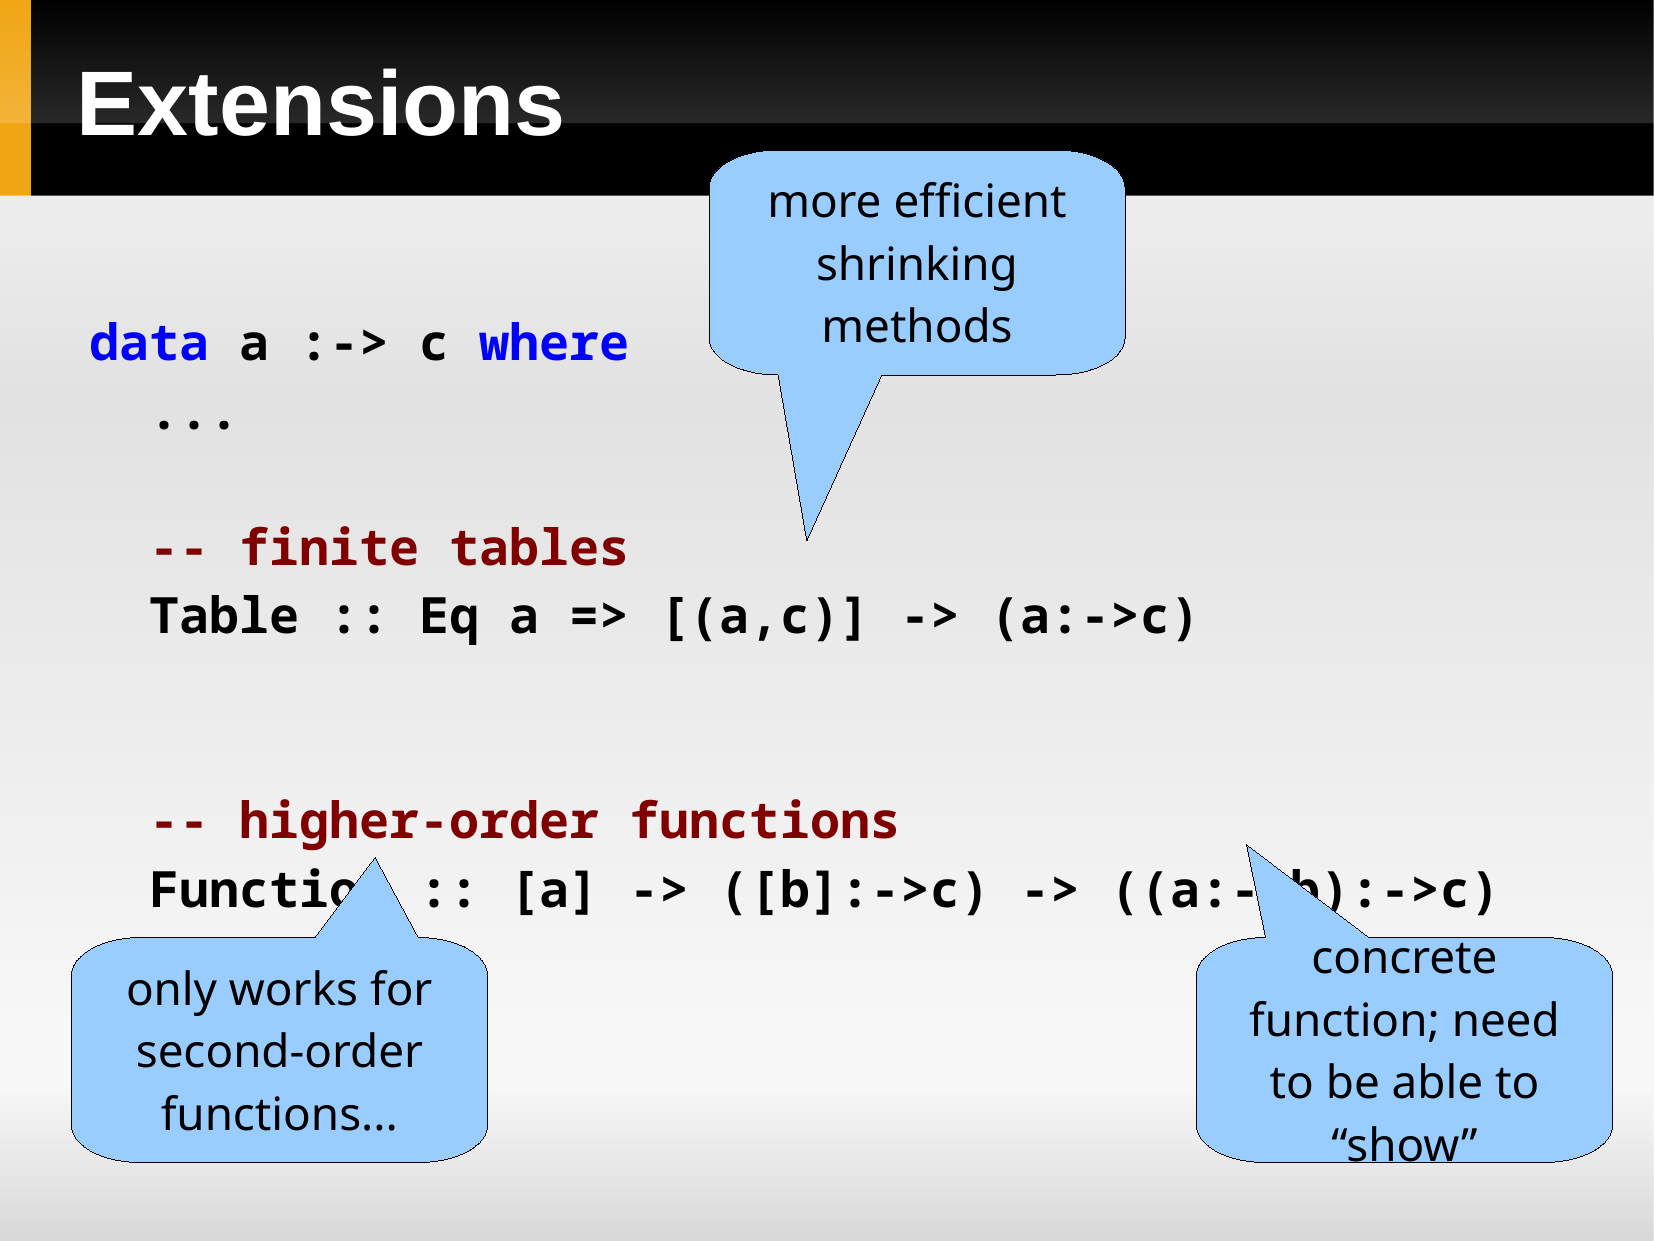

# Extensions
more efficient shrinking methods
data a :-> c where
 ...
 -- finite tables
 Table :: Eq a => [(a,c)] -> (a:->c)
 -- higher-order functions
 Function :: [a] -> ([b]:->c) -> ((a:->b):->c)
only works for second-order functions...
concrete function; need to be able to “show”